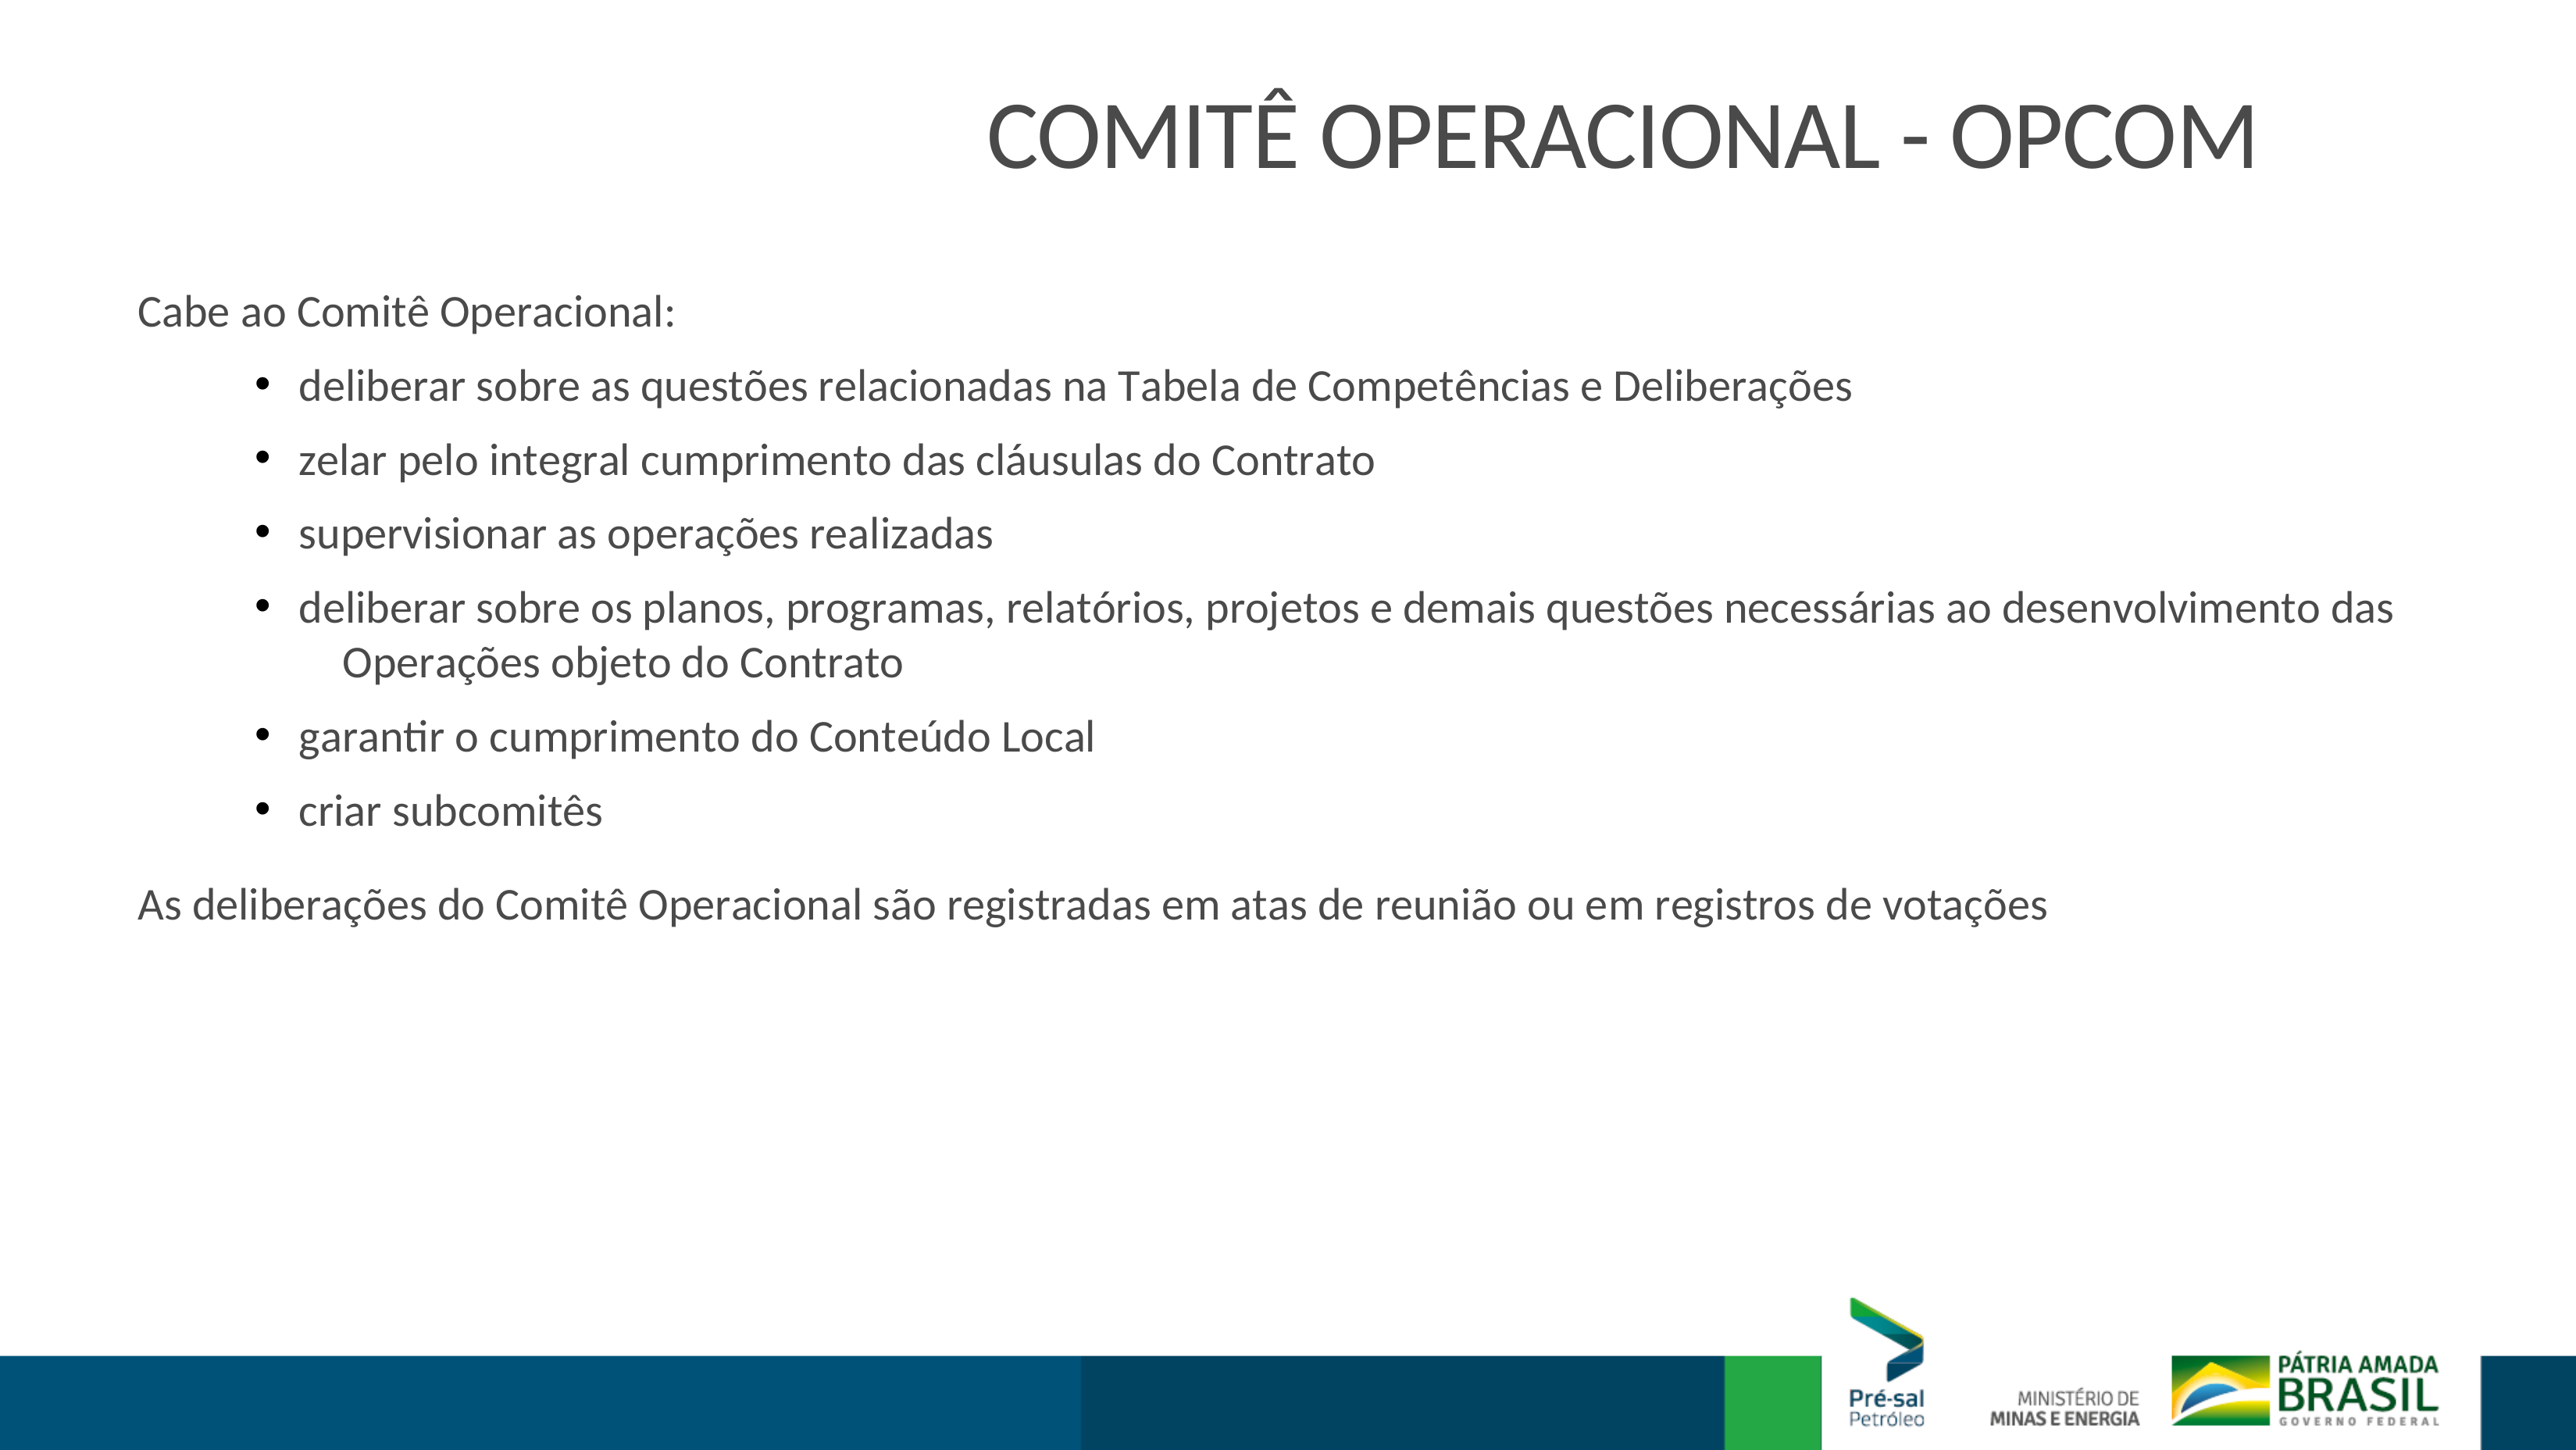

Comitê Operacional - OPCOM
# Cabe ao Comitê Operacional:
deliberar sobre as questões relacionadas na Tabela de Competências e Deliberações
zelar pelo integral cumprimento das cláusulas do Contrato
supervisionar as operações realizadas
deliberar sobre os planos, programas, relatórios, projetos e demais questões necessárias ao desenvolvimento das Operações objeto do Contrato
garantir o cumprimento do Conteúdo Local
criar subcomitês
As deliberações do Comitê Operacional são registradas em atas de reunião ou em registros de votações